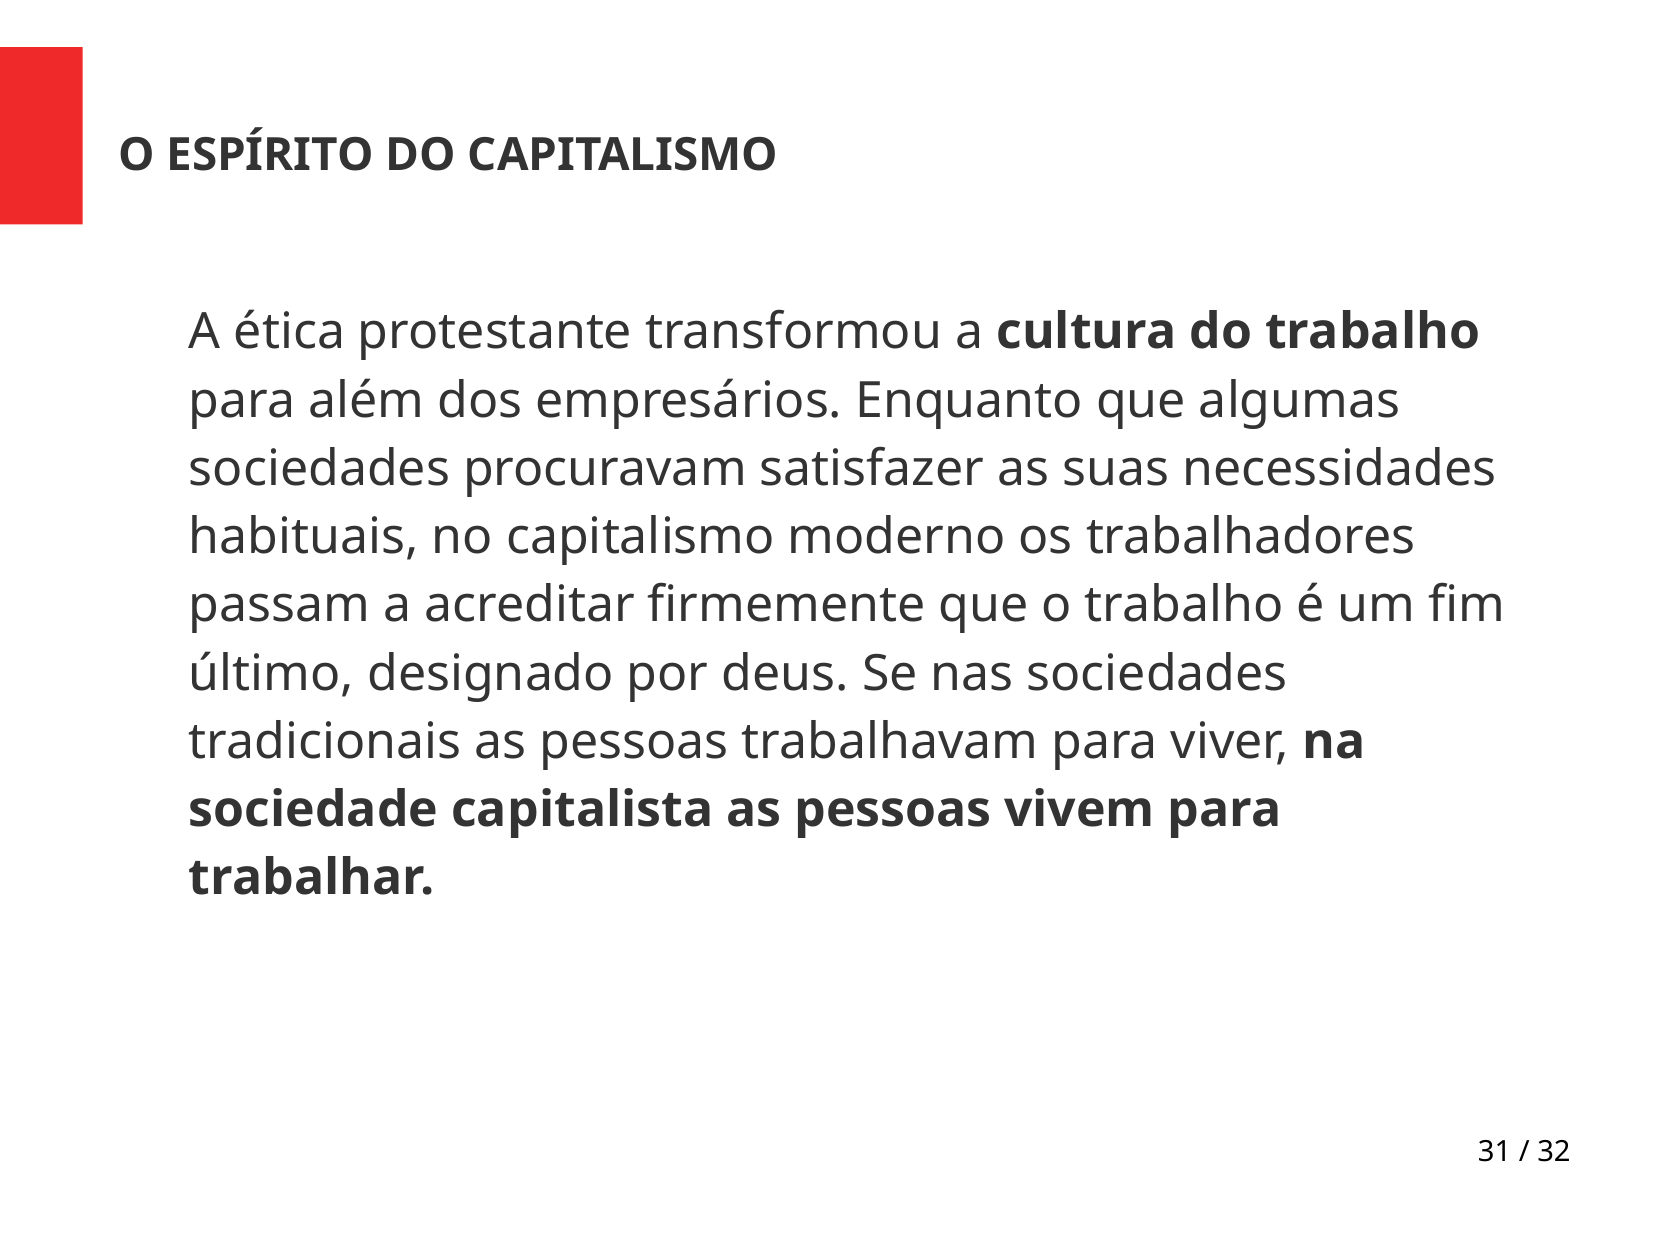

# O ESPÍRITO DO CAPITALISMO
A ética protestante transformou a cultura do trabalho para além dos empresários. Enquanto que algumas sociedades procuravam satisfazer as suas necessidades habituais, no capitalismo moderno os trabalhadores passam a acreditar firmemente que o trabalho é um fim último, designado por deus. Se nas sociedades tradicionais as pessoas trabalhavam para viver, na sociedade capitalista as pessoas vivem para trabalhar.
31